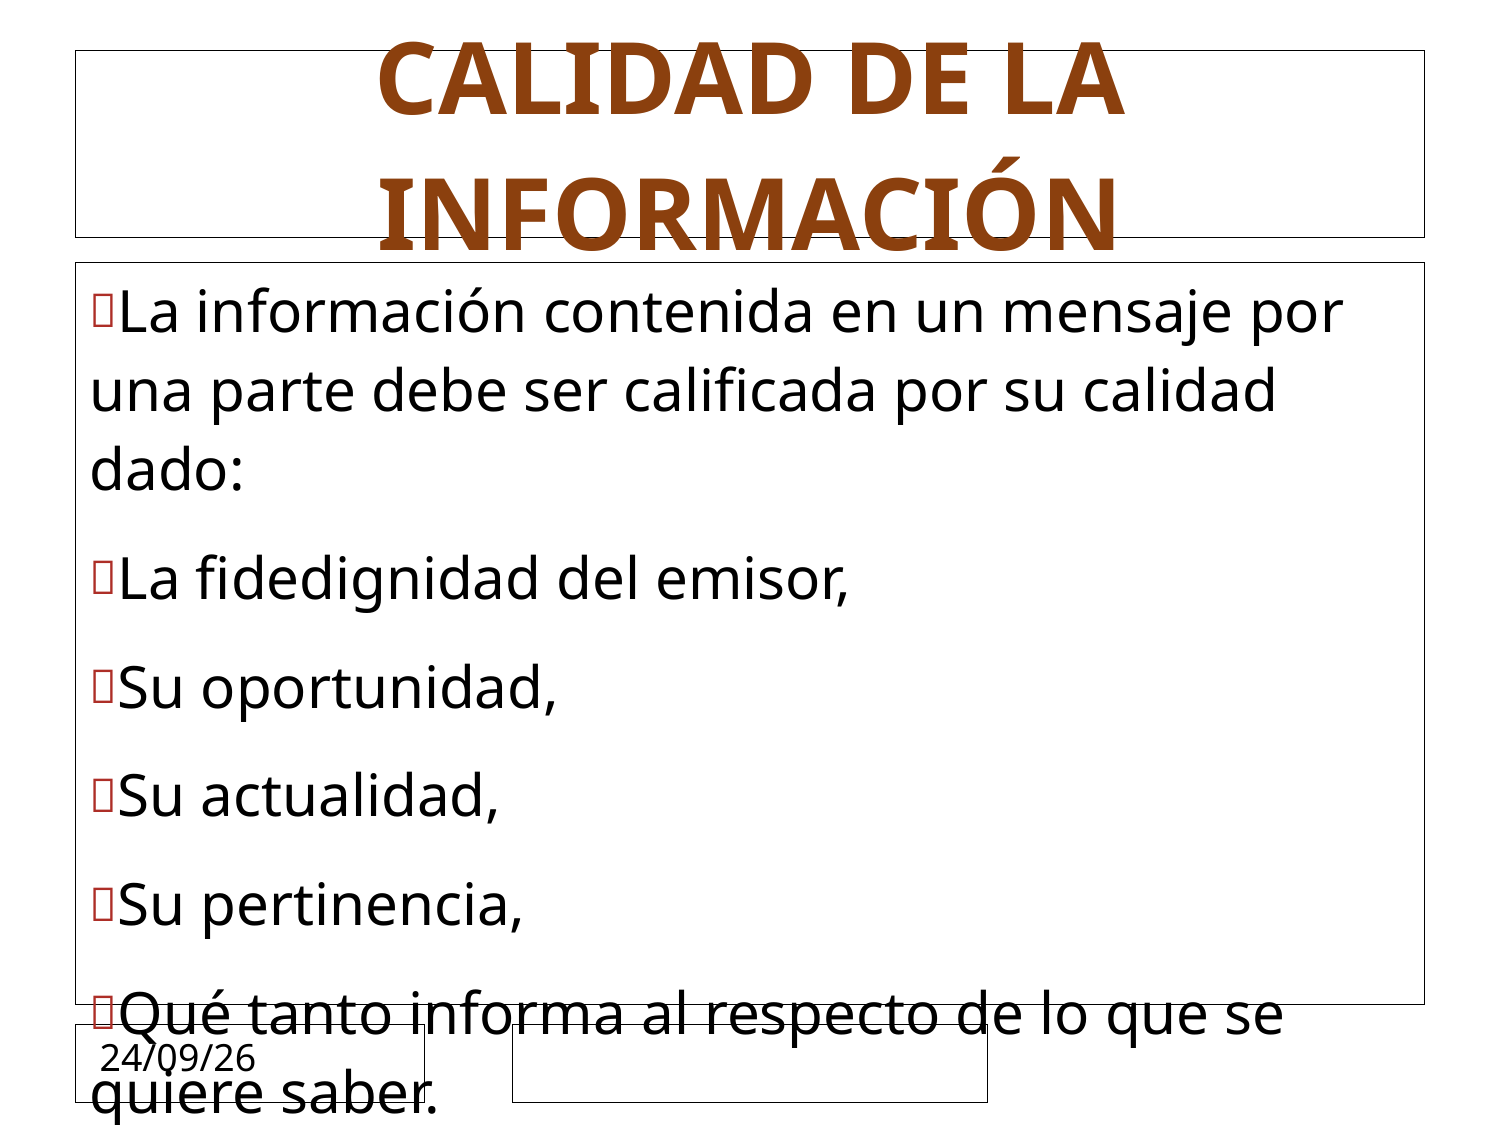

# CALIDAD DE LA INFORMACIÓN
La información contenida en un mensaje por una parte debe ser calificada por su calidad dado:
La fidedignidad del emisor,
Su oportunidad,
Su actualidad,
Su pertinencia,
Qué tanto informa al respecto de lo que se quiere saber.
Su veracidad,
Su objetividad,
El rigor del método de cómo se obtuvo,
La honestidad de quienes la manejan desde quien la edita, la distribuye y la consume, entre otros aspectos.